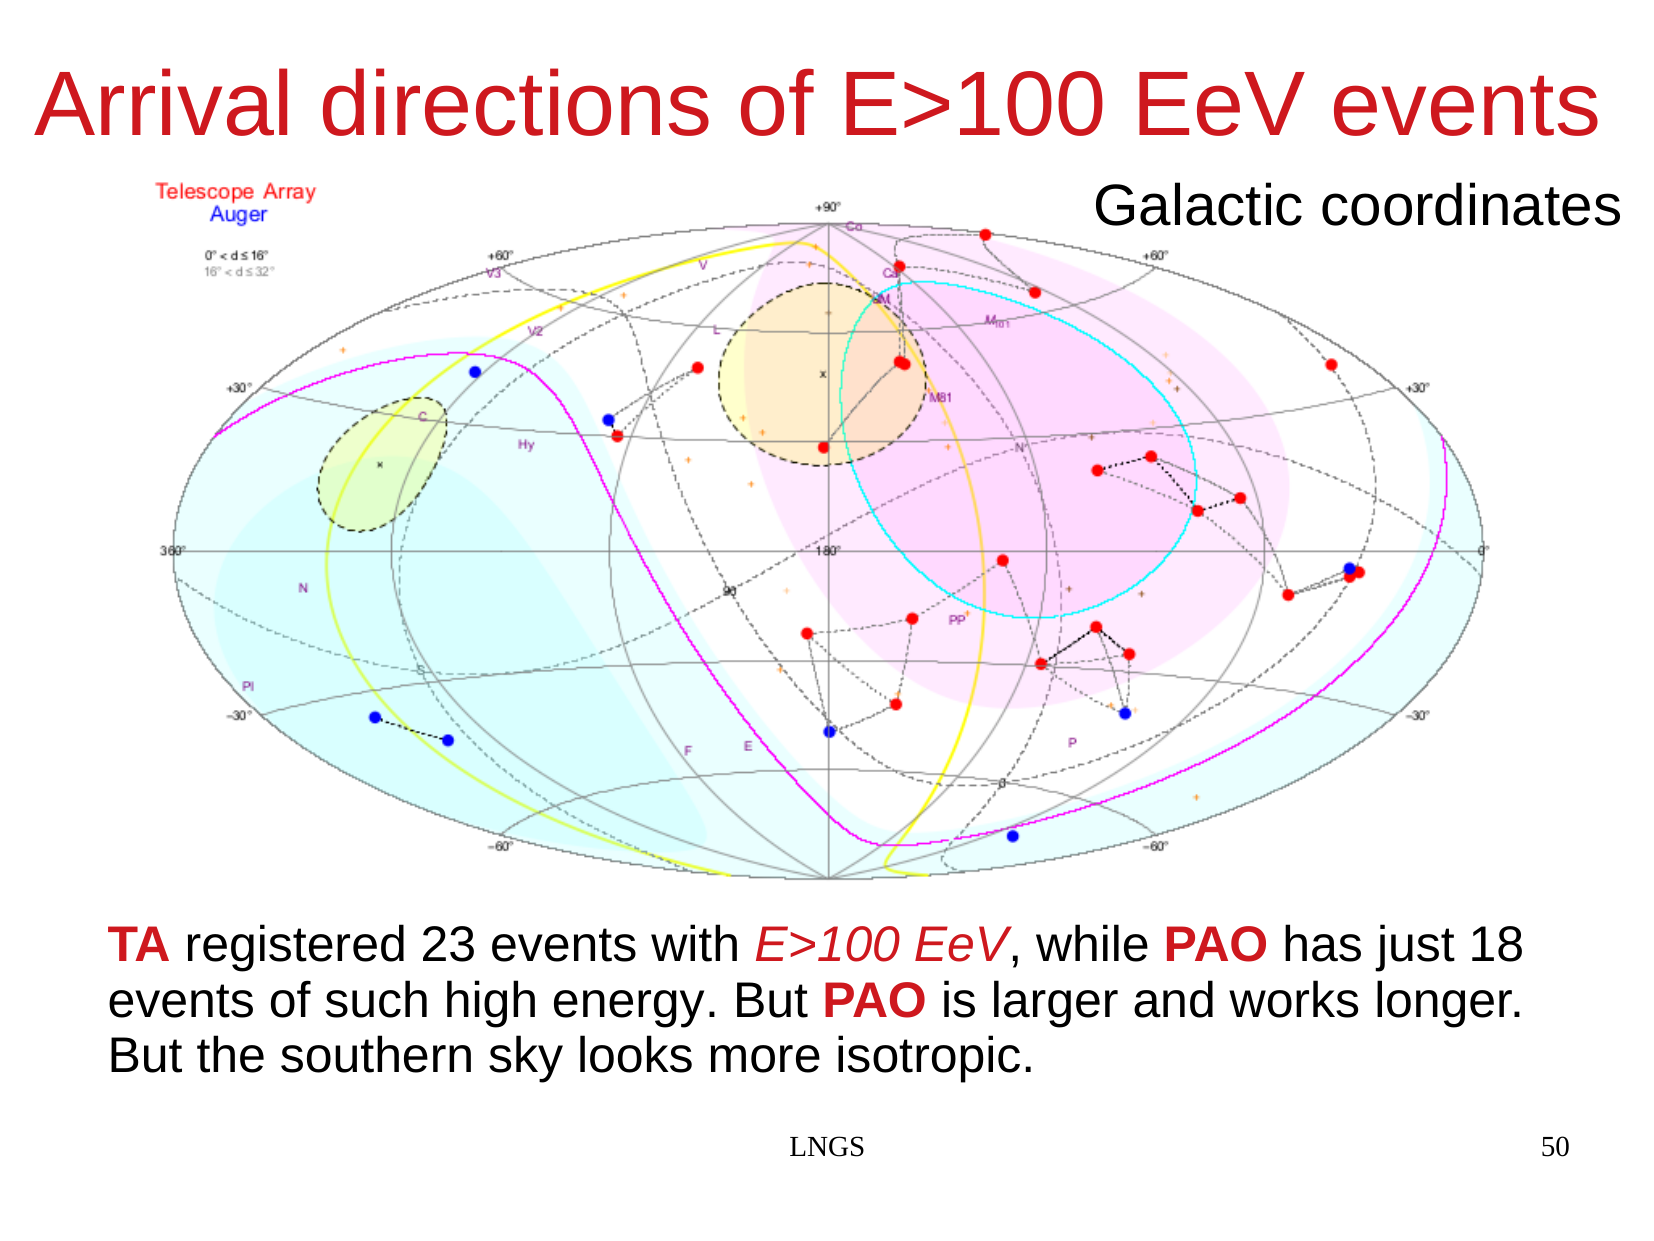

# Arrival directions of E>100 EeV events
Galactic coordinates
TA registered 23 events with E>100 EeV, while PAO has just 18 events of such high energy. But PAO is larger and works longer.
But the southern sky looks more isotropic.
LNGS
50